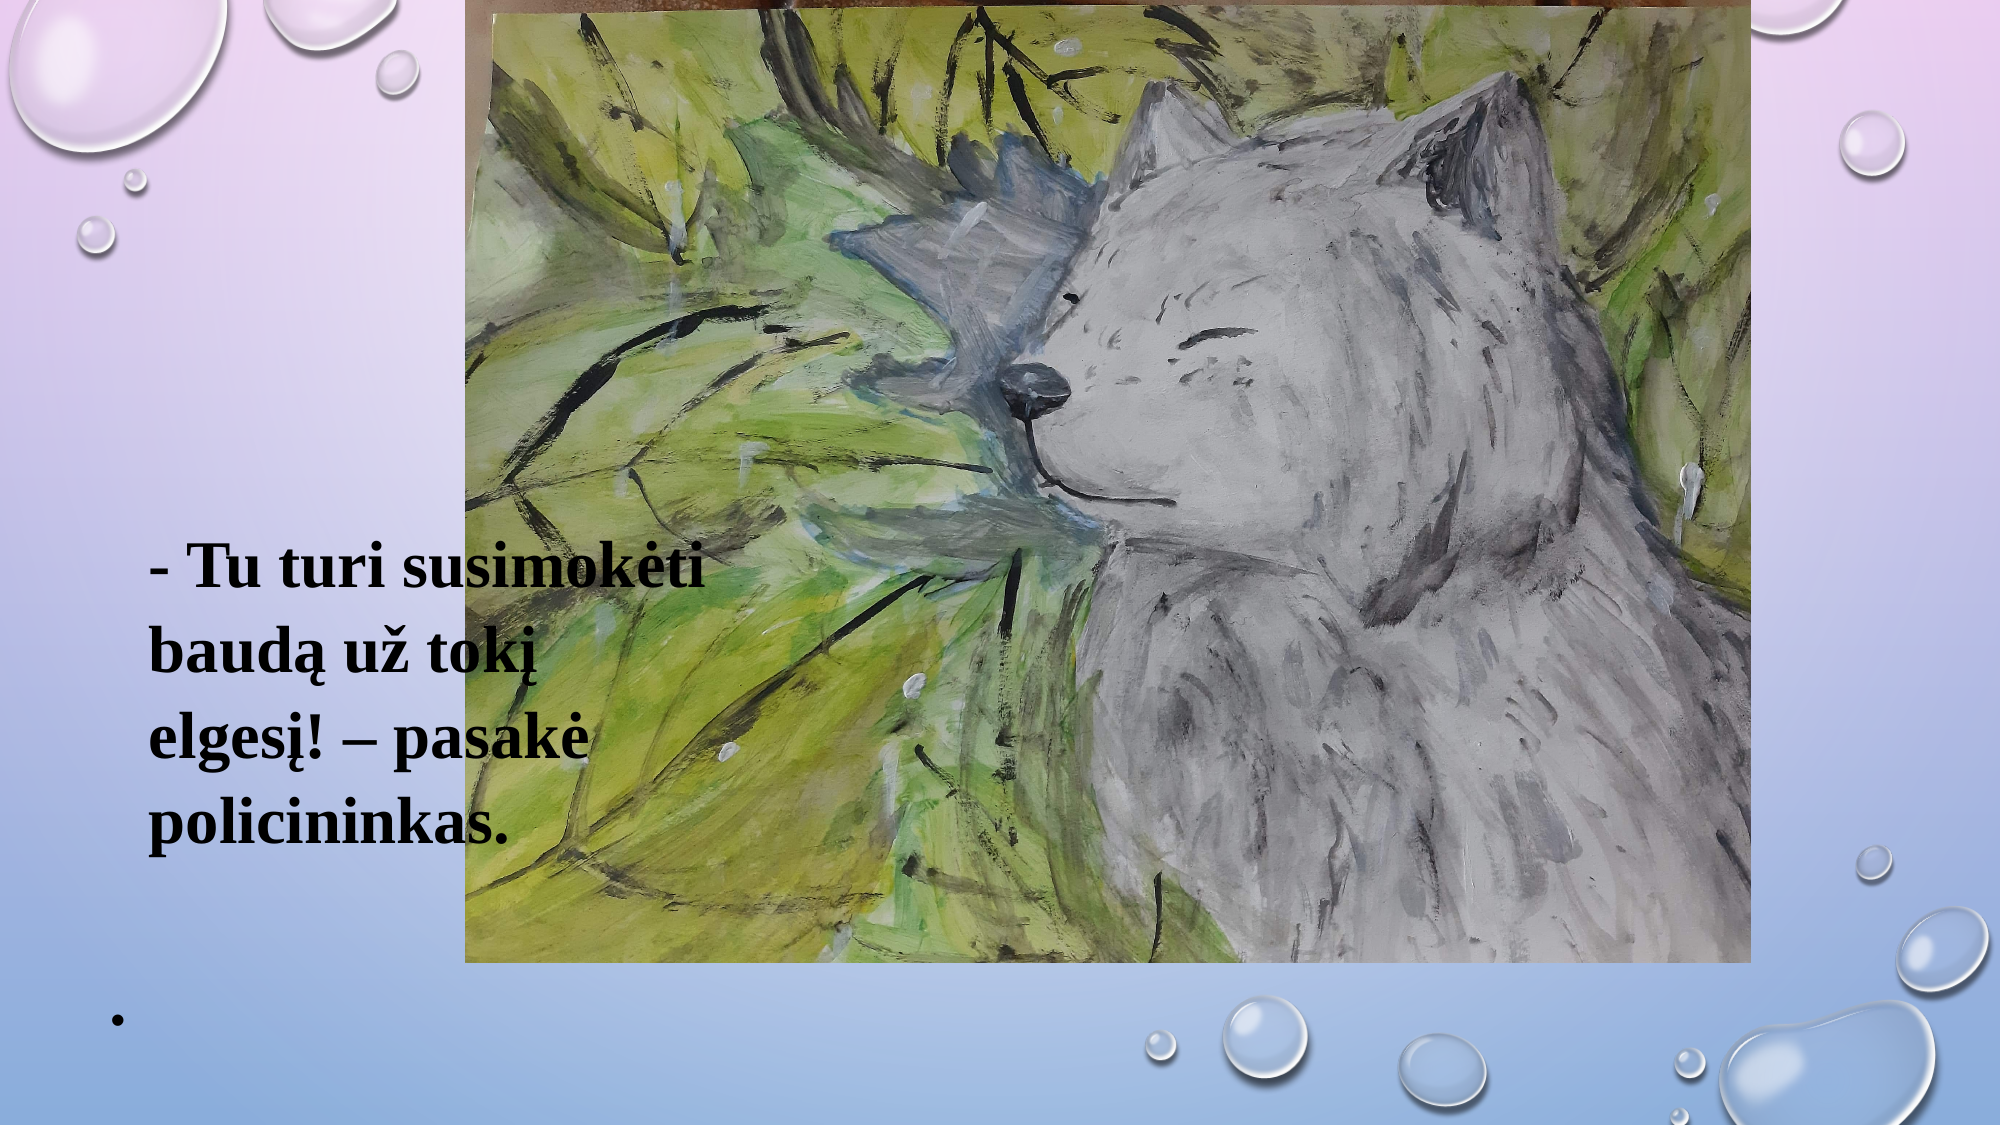

#
- Tu turi susimokėti baudą už tokį elgesį! – pasakė policininkas.